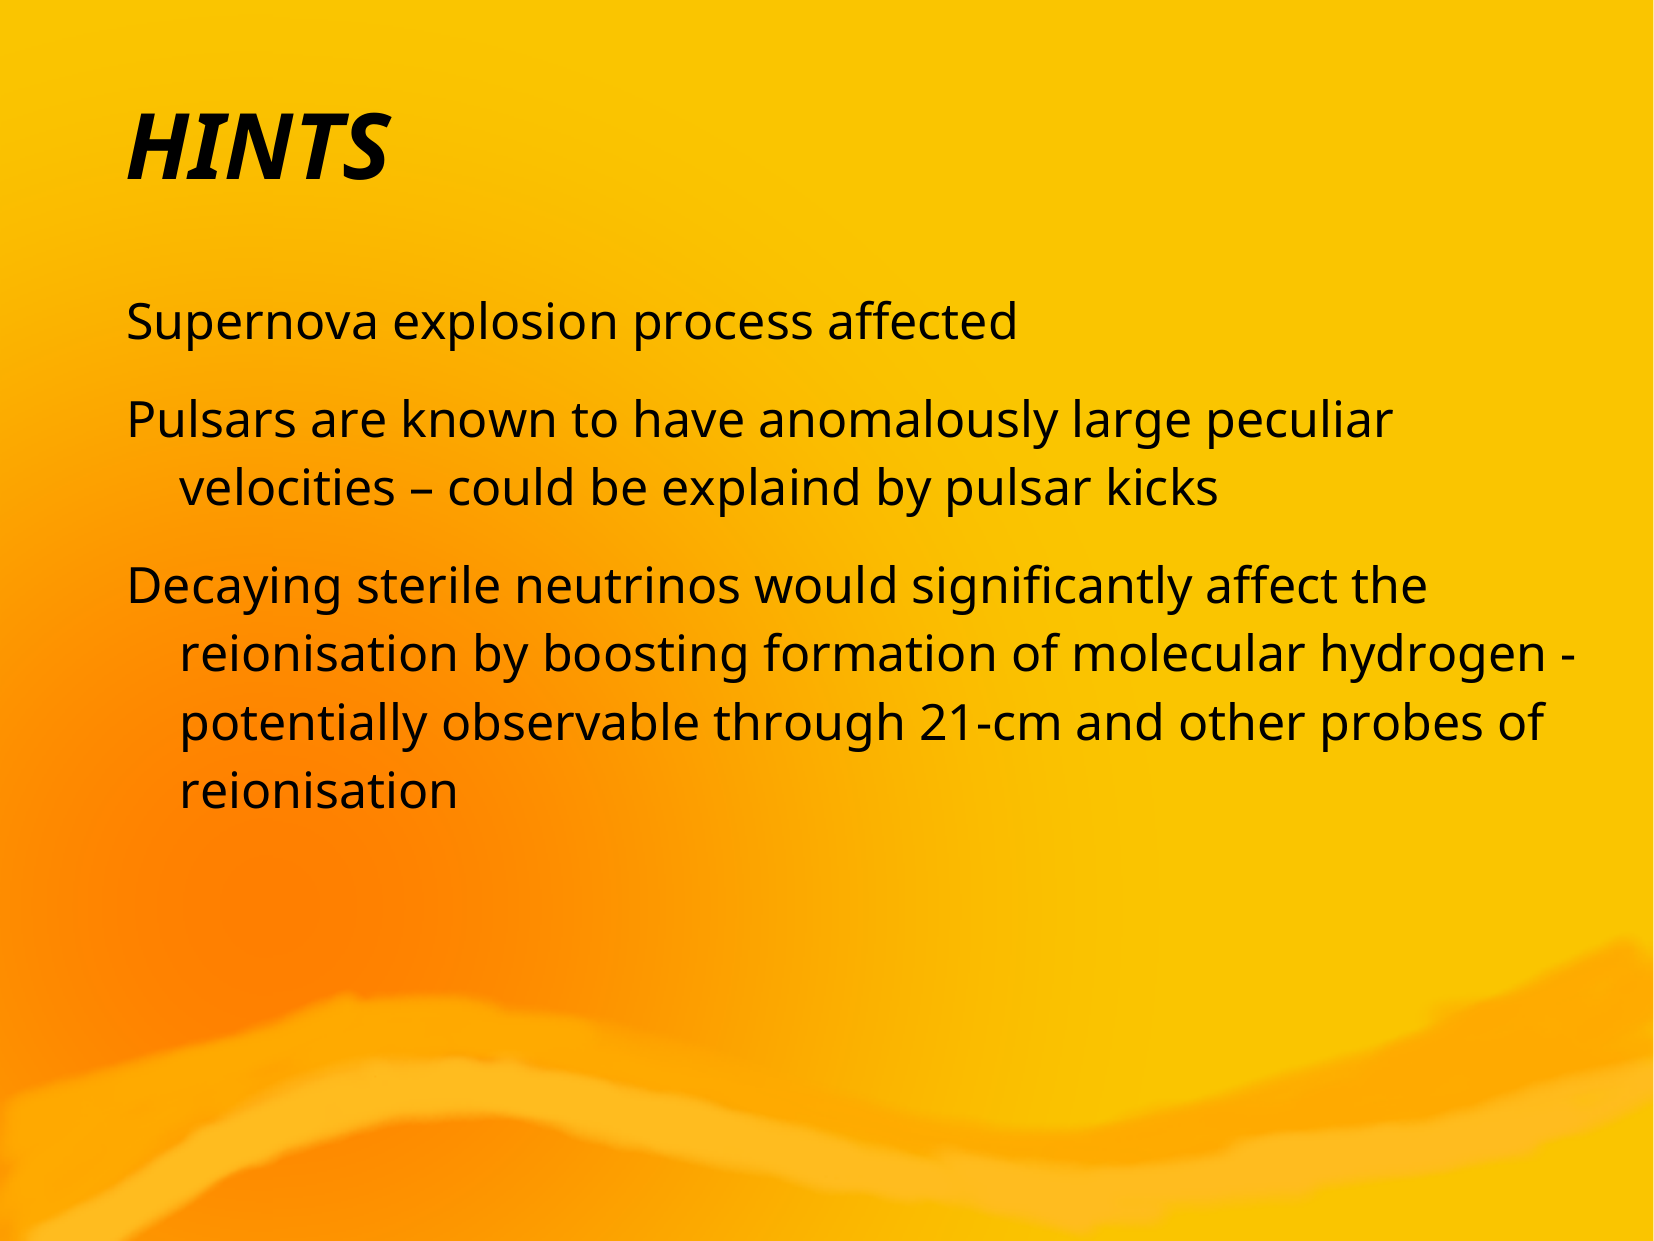

# HINTS
Supernova explosion process affected
Pulsars are known to have anomalously large peculiar velocities – could be explaind by pulsar kicks
Decaying sterile neutrinos would significantly affect the reionisation by boosting formation of molecular hydrogen - potentially observable through 21-cm and other probes of reionisation